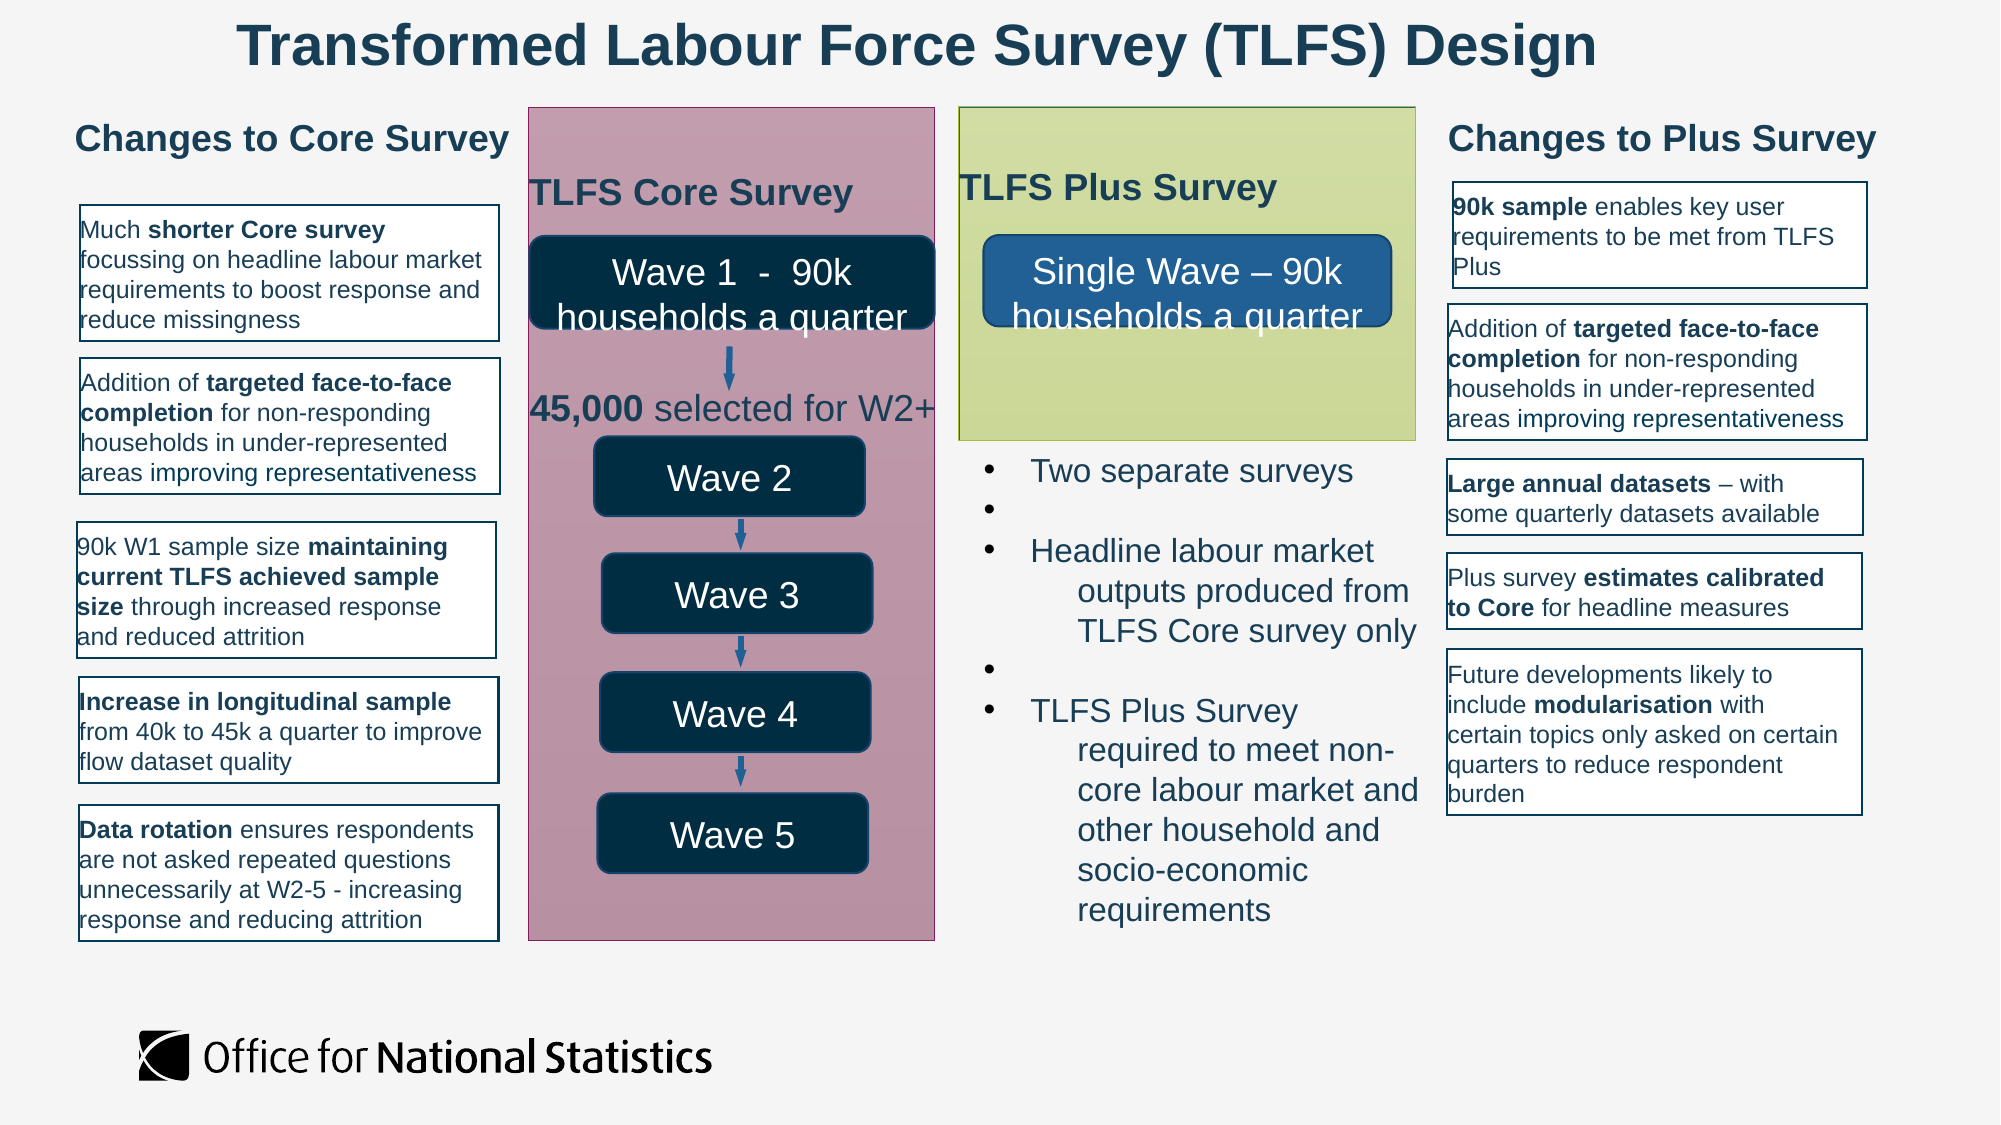

Transformed Labour Force Survey (TLFS) Design
Changes to Core Survey
Changes to Plus Survey
TLFS Plus Survey
Single Wave – 90k households a quarter
TLFS Core Survey
Wave 1 -  90k households a quarter
45,000 selected for W2+
Wave 2
Wave 3
Wave 4
Wave 5
90k sample enables key user requirements to be met from TLFS Plus
Much shorter Core survey focussing on headline labour market requirements to boost response and reduce missingness
Addition of targeted face-to-face completion for non-responding households in under-represented areas improving representativeness
Addition of targeted face-to-face completion for non-responding households in under-represented areas improving representativeness
Two separate surveys
Headline labour market outputs produced from TLFS Core survey only
TLFS Plus Survey required to meet non-core labour market and other household and socio-economic requirements
Large annual datasets – with some quarterly datasets available
90k W1 sample size maintaining current TLFS achieved sample size through increased response and reduced attrition
Plus survey estimates calibrated to Core for headline measures
Future developments likely to include modularisation with certain topics only asked on certain quarters to reduce respondent burden
Increase in longitudinal sample from 40k to 45k a quarter to improve flow dataset quality
Data rotation ensures respondents are not asked repeated questions unnecessarily at W2-5 - increasing response and reducing attrition